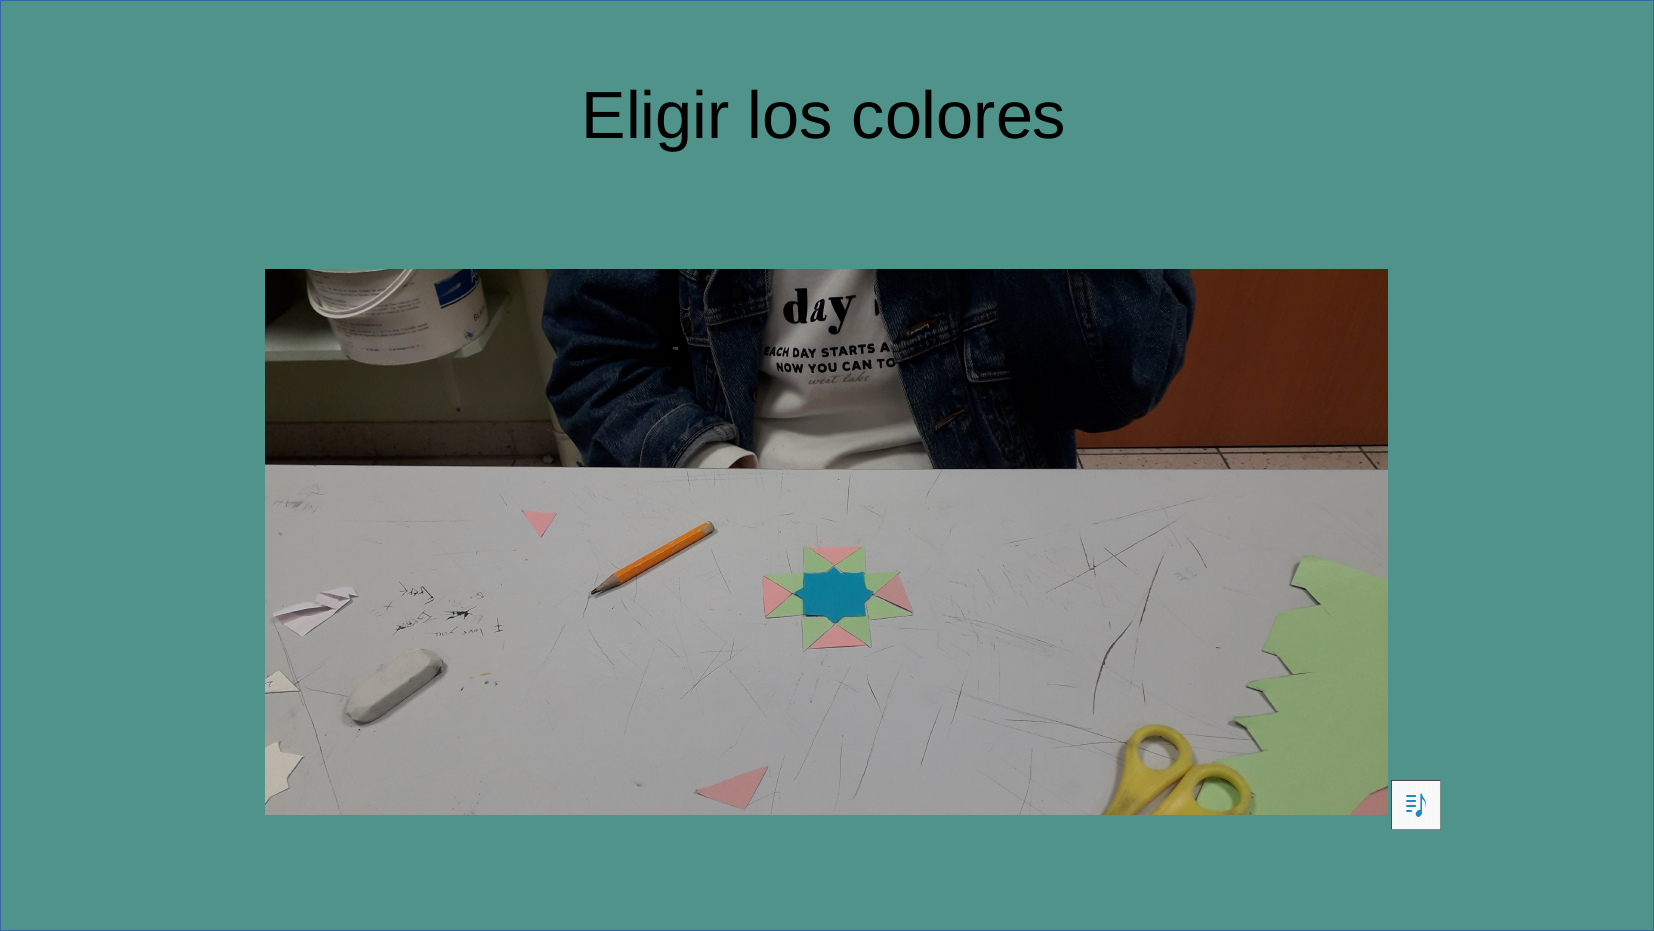

# Elegir los colores
Eligir los colores